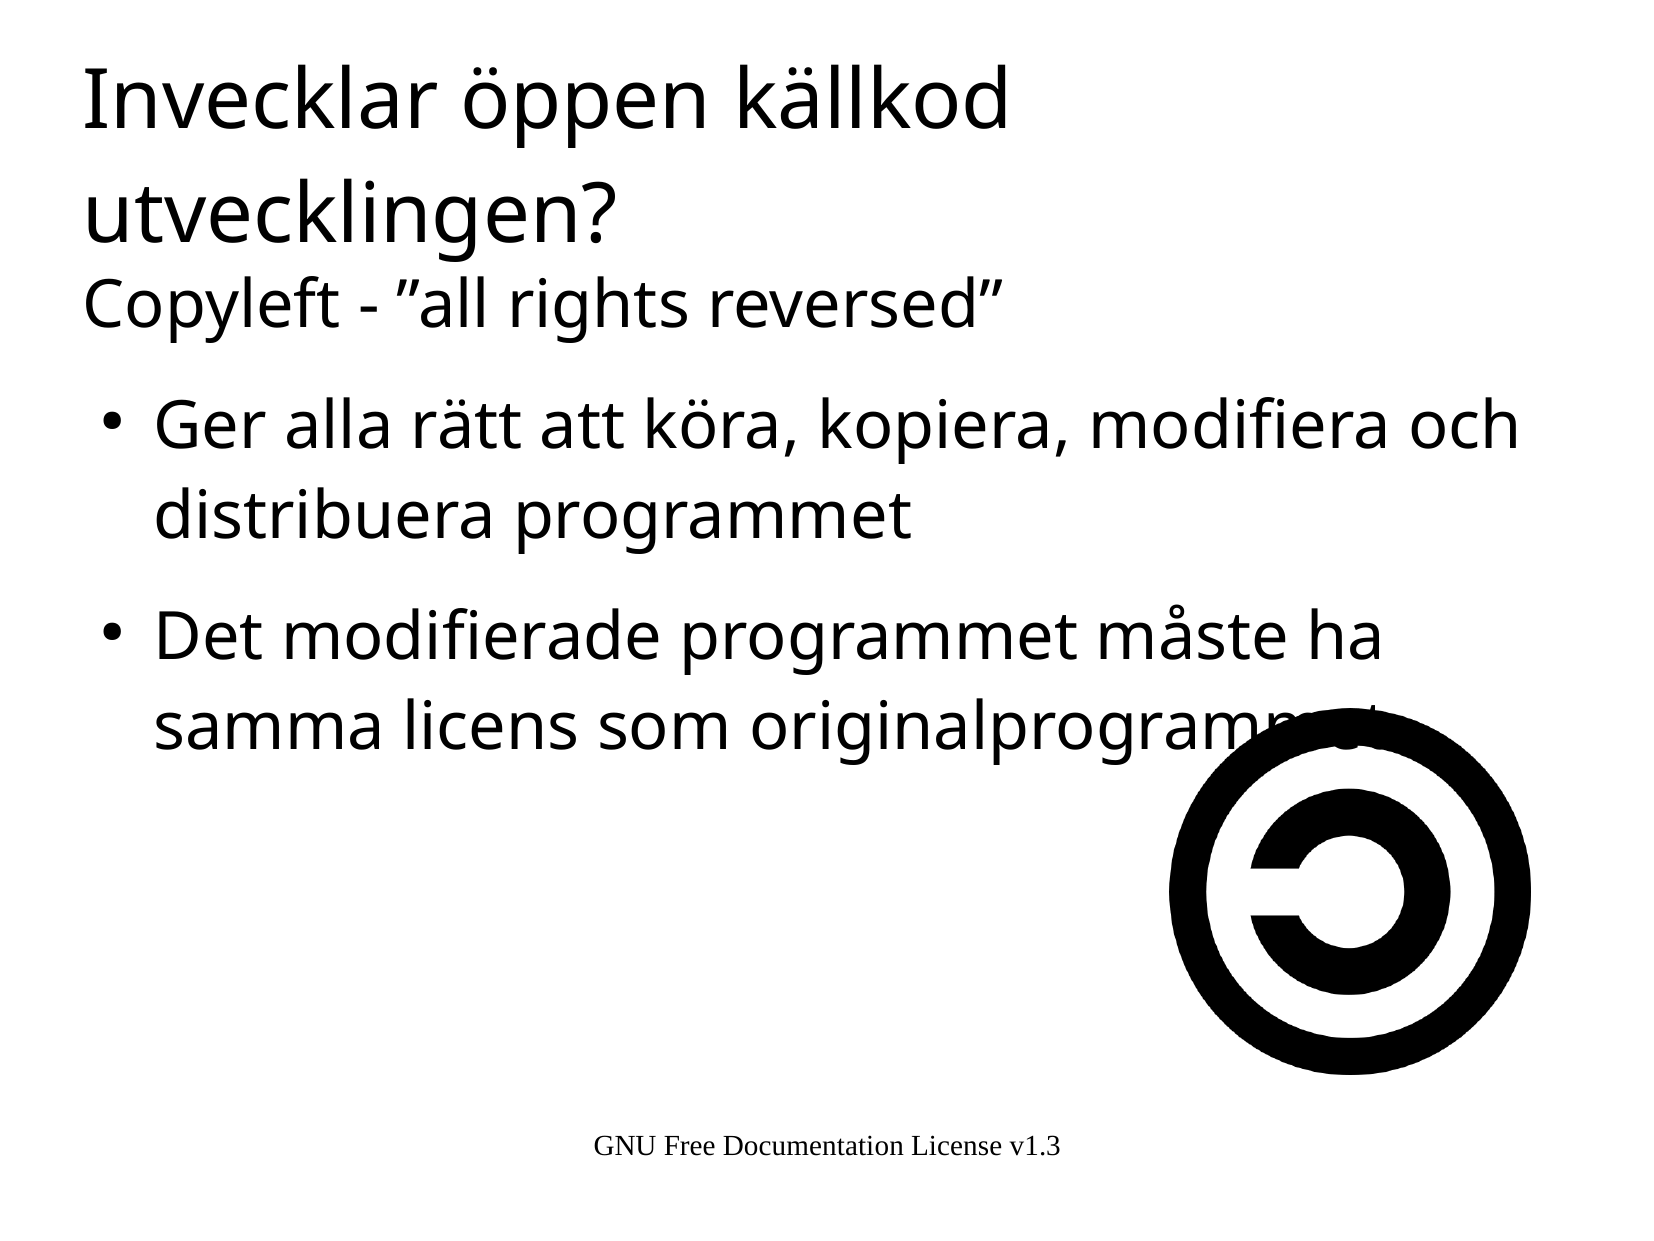

# Invecklar öppen källkod utvecklingen?
Copyleft - ”all rights reversed”
Ger alla rätt att köra, kopiera, modifiera och distribuera programmet
Det modifierade programmet måste ha samma licens som originalprogrammet.
GNU Free Documentation License v1.3